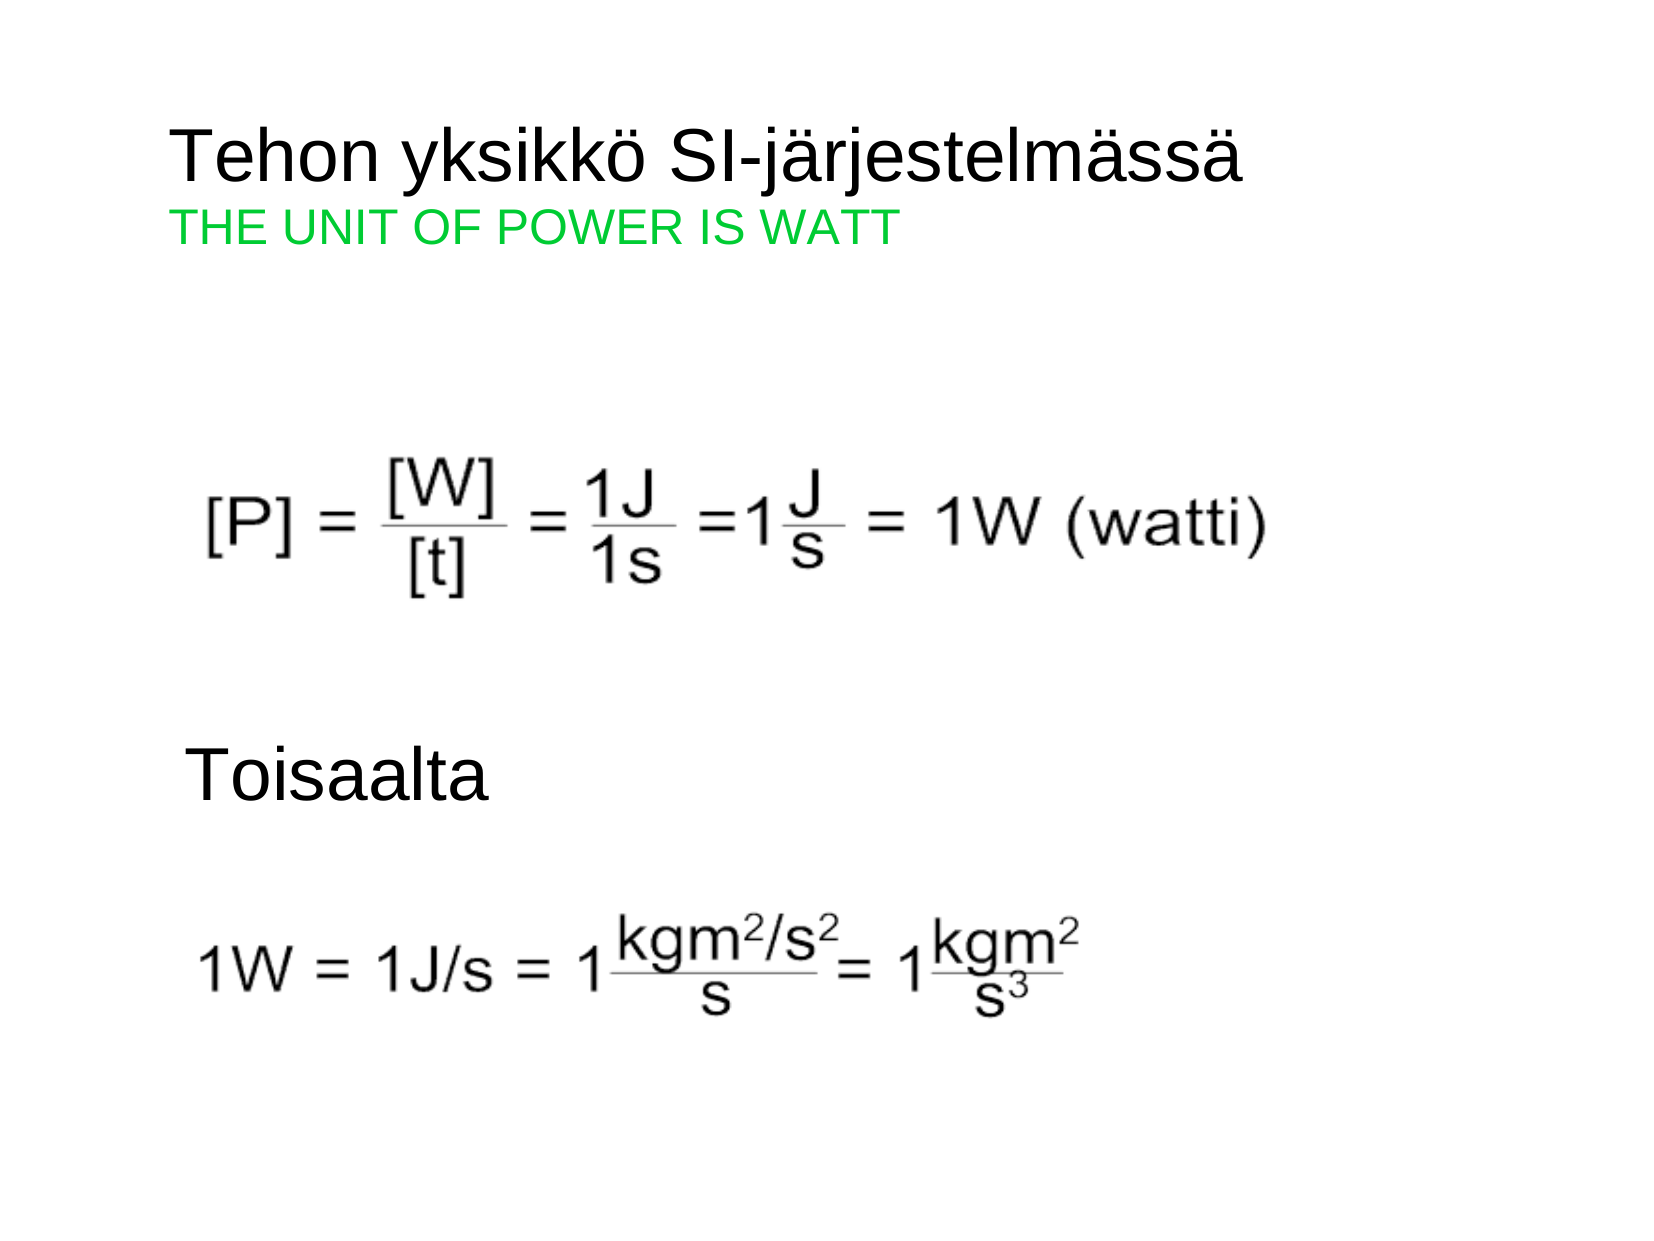

Tehon yksikkö SI-järjestelmässä
THE UNIT OF POWER IS WATT
Toisaalta